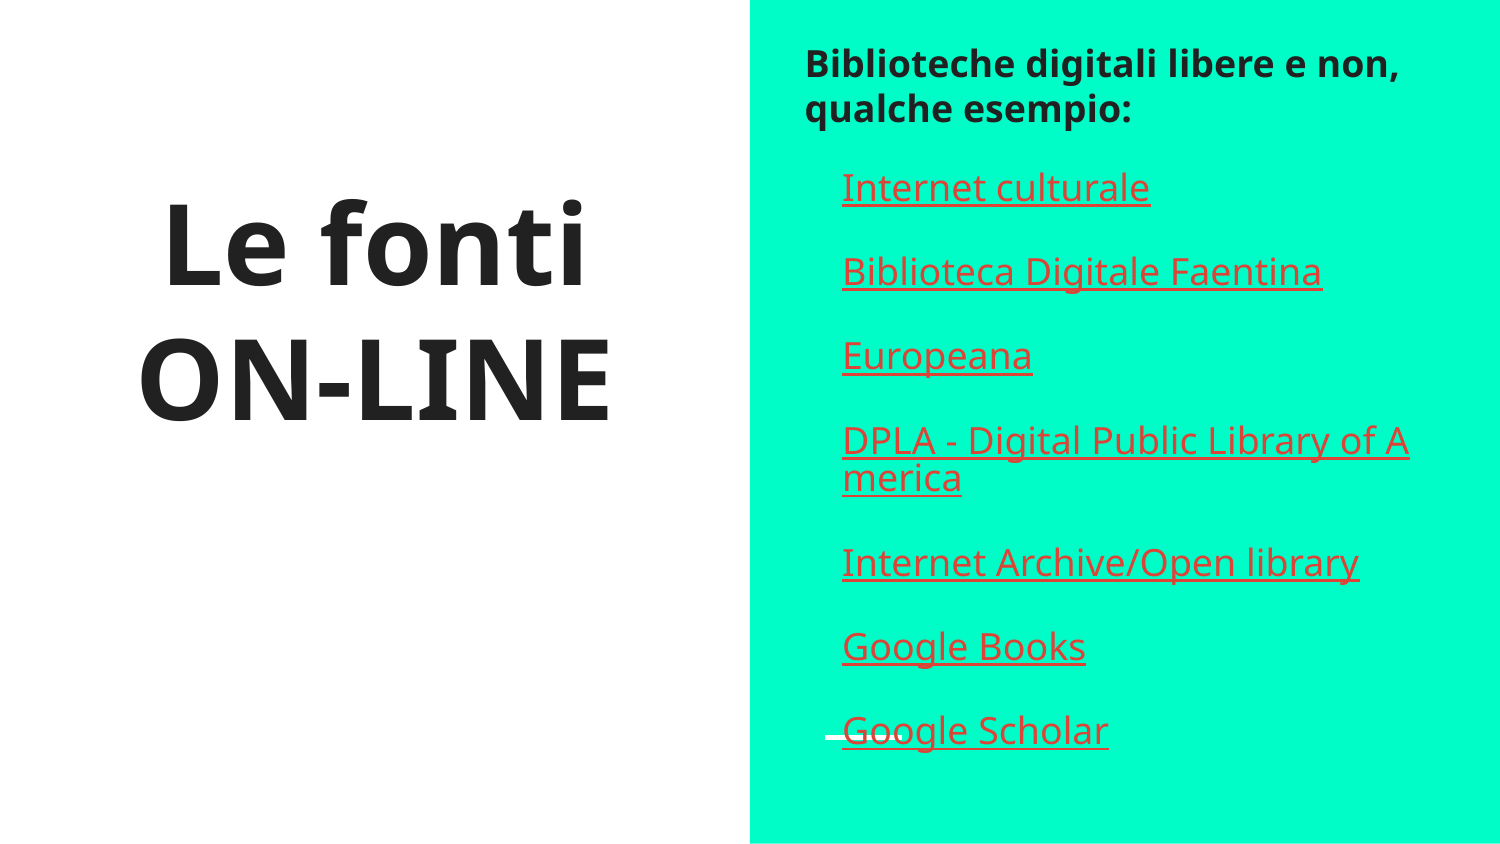

Biblioteche digitali libere e non, qualche esempio:
Internet culturale
Biblioteca Digitale Faentina
Europeana
DPLA - Digital Public Library of America
Internet Archive/Open library
Google Books
Google Scholar
# Le fonti ON-LINE